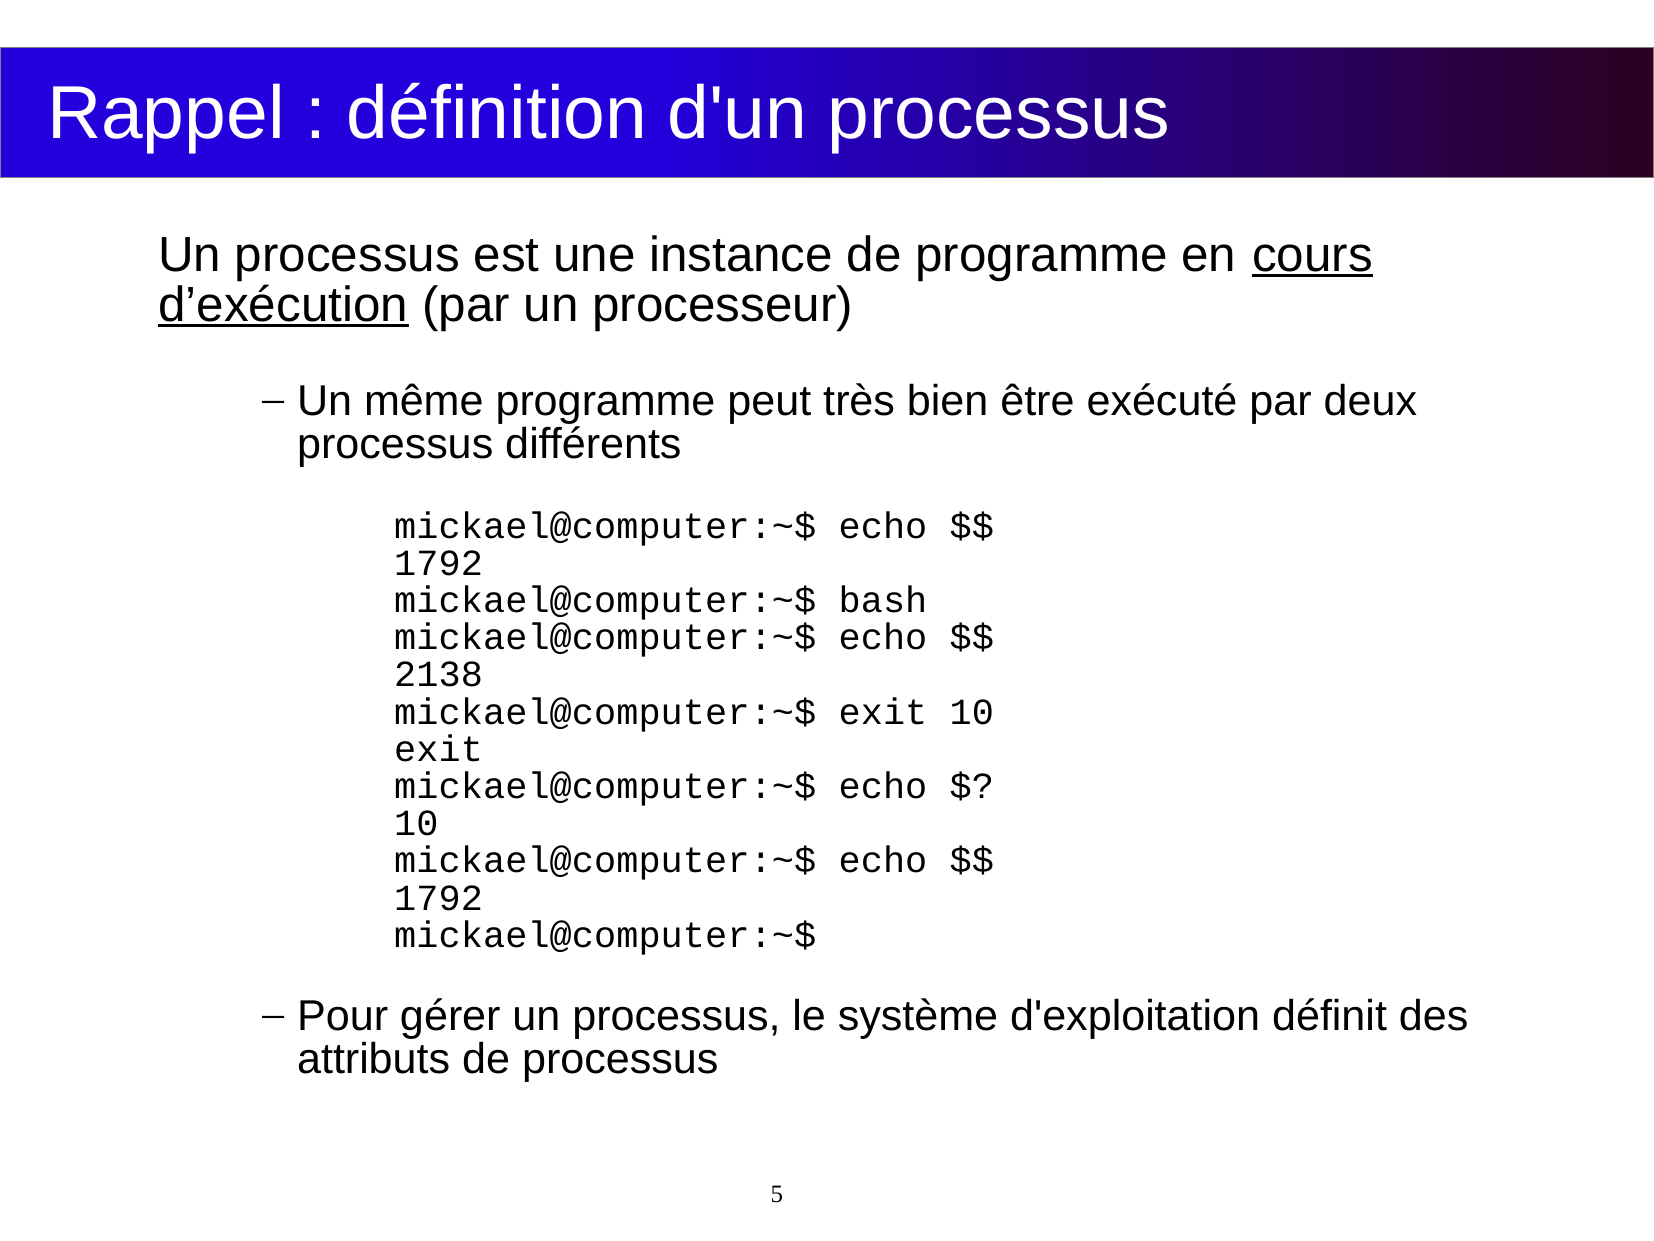

# Rappel : définition d'un processus
Un processus est une instance de programme en cours d’exécution (par un processeur)
Un même programme peut très bien être exécuté par deux
processus différents
mickael@computer:~$ echo $$
1792
mickael@computer:~$ bash
mickael@computer:~$ echo $$
2138
mickael@computer:~$ exit 10
exit
mickael@computer:~$ echo $?
10
mickael@computer:~$ echo $$
1792
mickael@computer:~$
Pour gérer un processus, le système d'exploitation définit des
attributs de processus